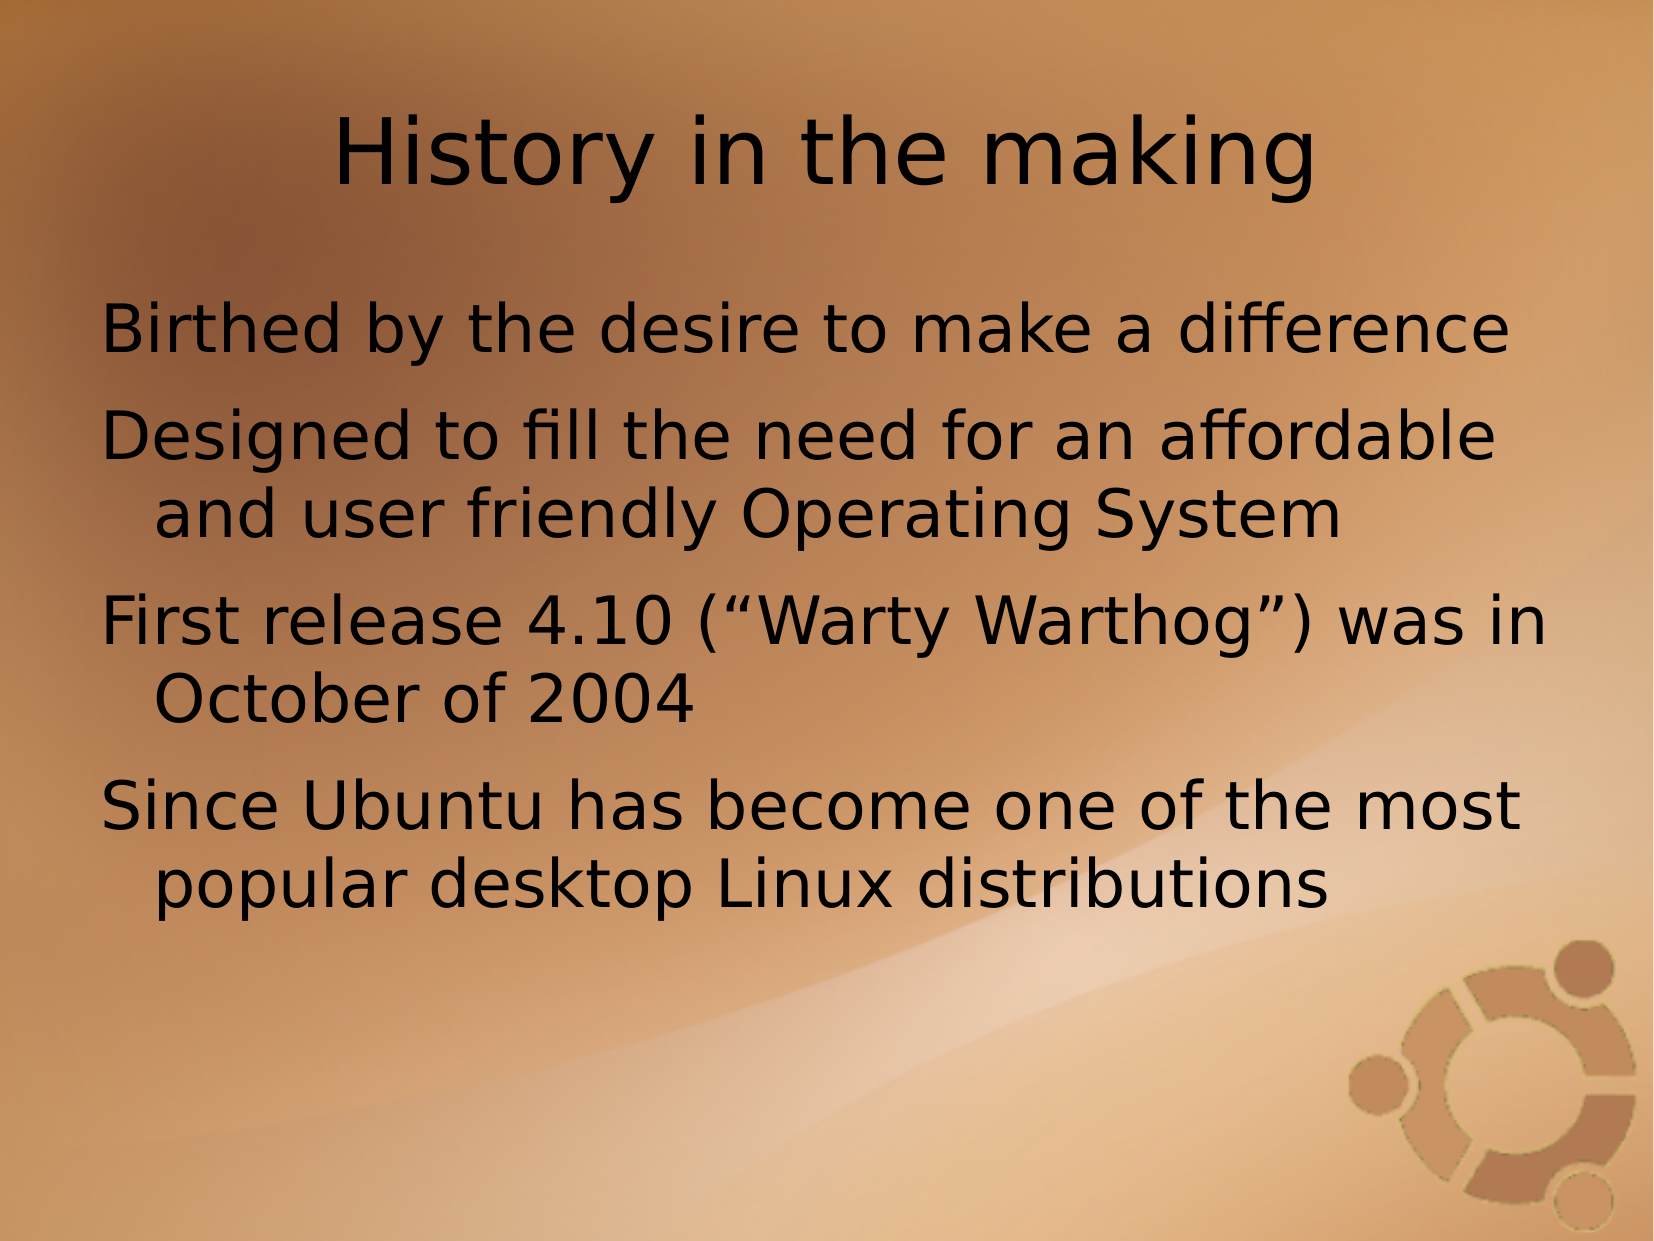

# History in the making
Birthed by the desire to make a difference
Designed to fill the need for an affordable and user friendly Operating System
First release 4.10 (“Warty Warthog”) was in October of 2004
Since Ubuntu has become one of the most popular desktop Linux distributions